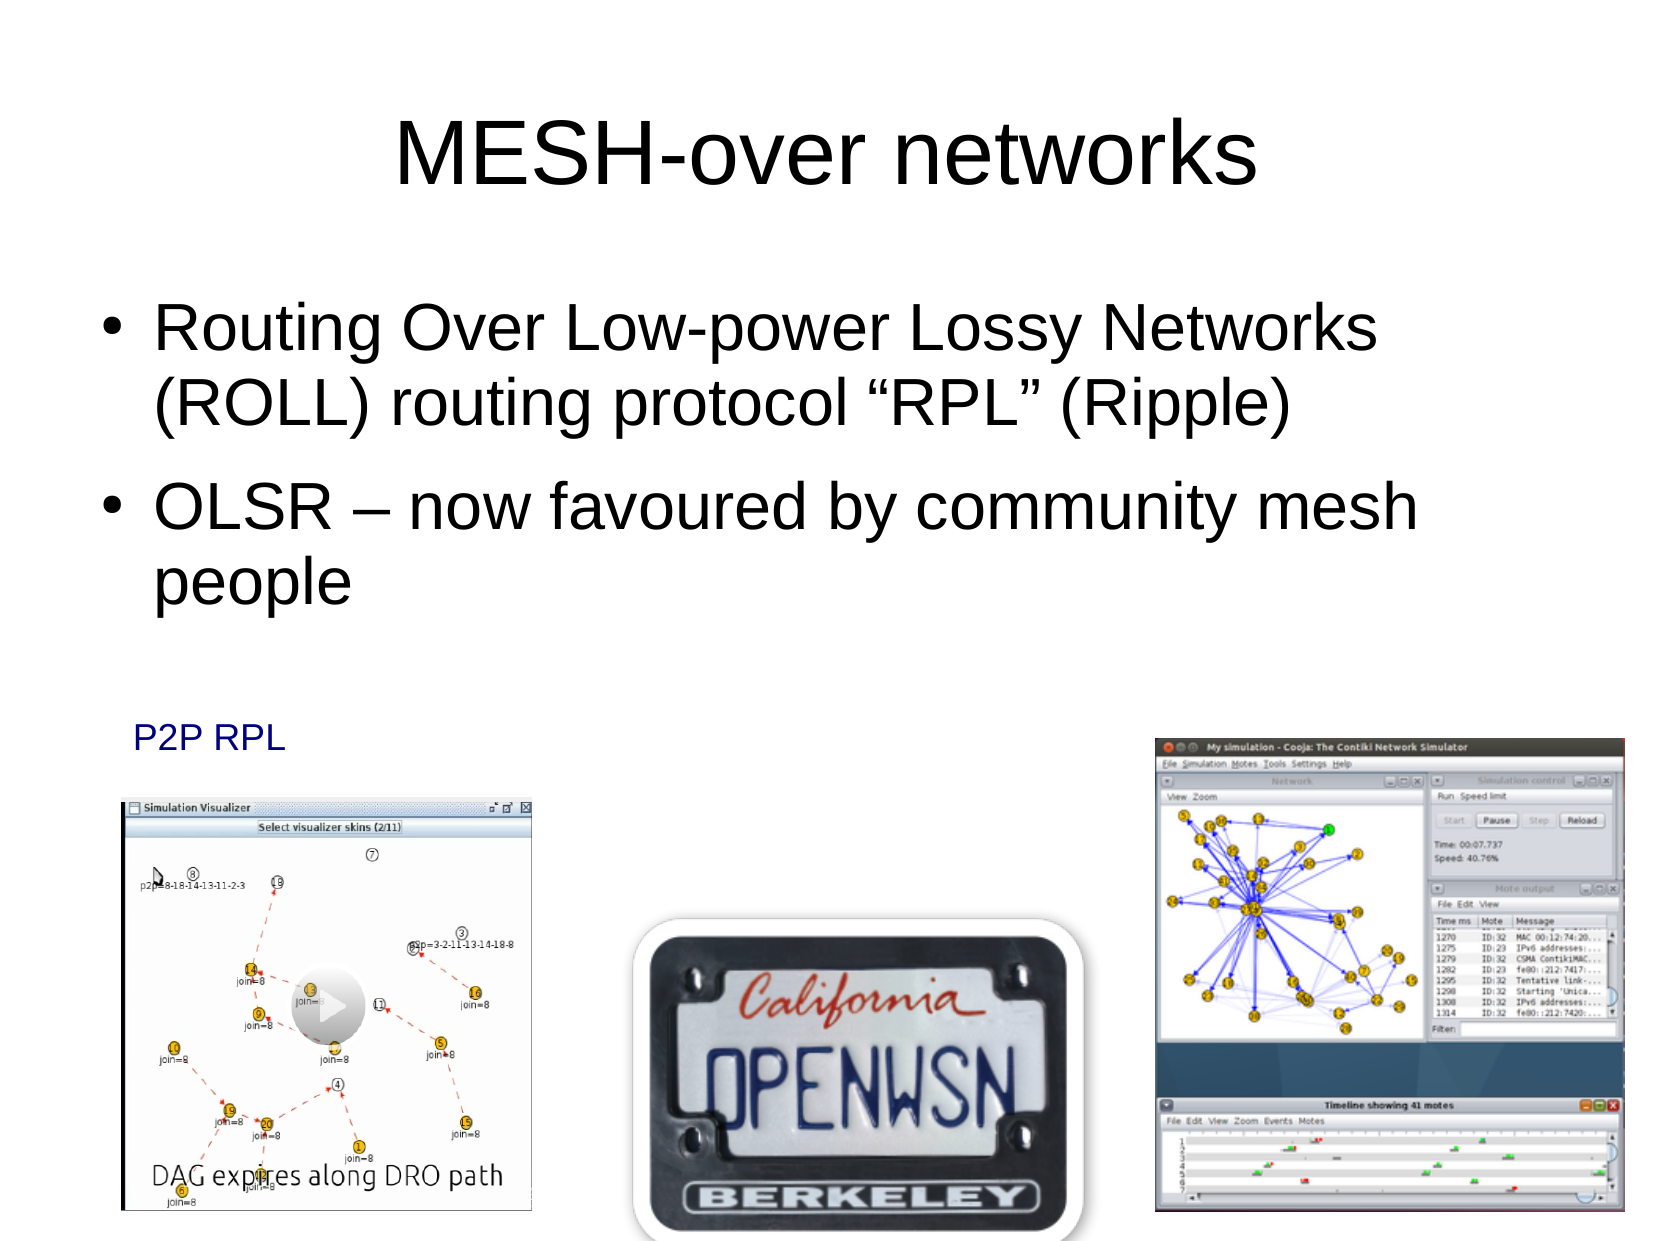

# MESH-over networks
Routing Over Low-power Lossy Networks (ROLL) routing protocol “RPL” (Ripple)
OLSR – now favoured by community mesh people
P2P RPL